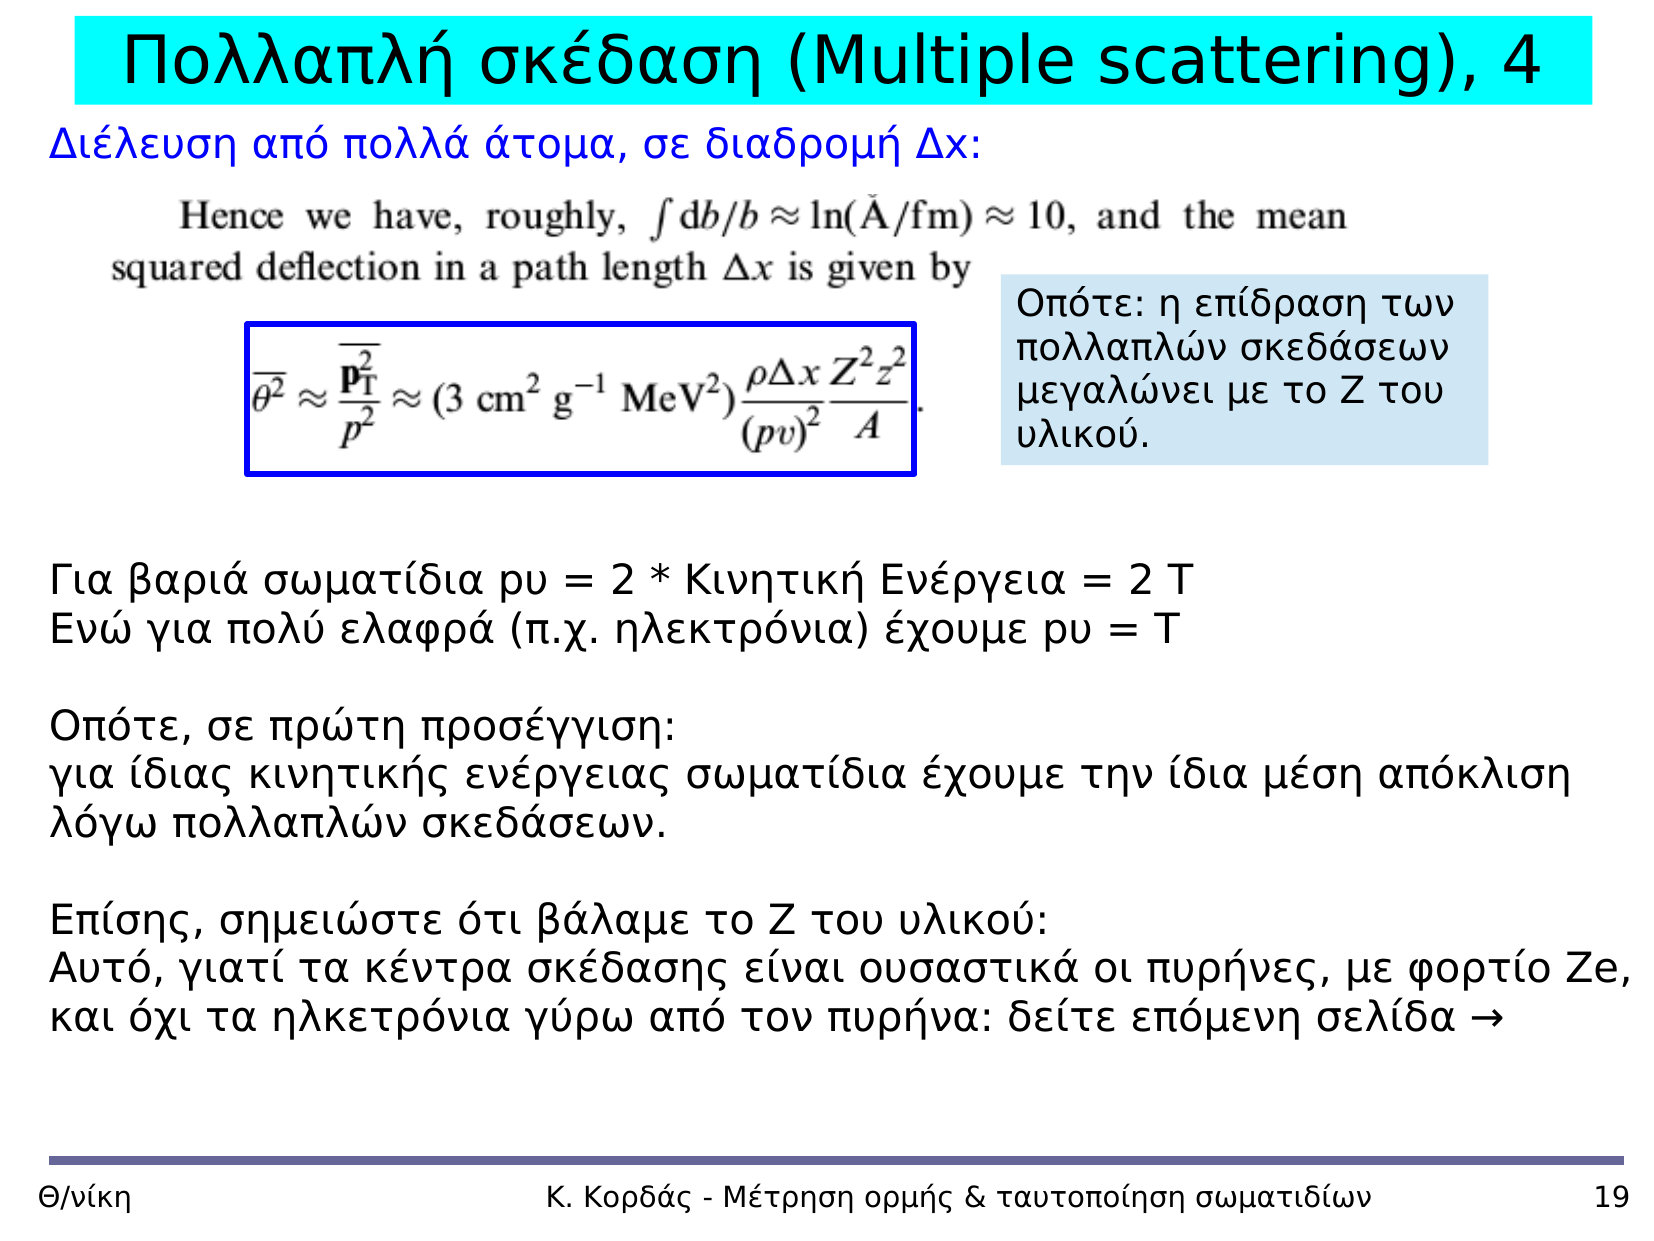

# Πολλαπλή σκέδαση (Μultiple scattering), 4
Διέλευση από πολλά άτομα, σε διαδρομή Δx:
Για βαριά σωματίδια pυ = 2 * Κινητική Ενέργεια = 2 Τ
Ενώ για πολύ ελαφρά (π.χ. ηλεκτρόνια) έχουμε pυ = Τ
Οπότε, σε πρώτη προσέγγιση:
για ίδιας κινητικής ενέργειας σωματίδια έχουμε την ίδια μέση απόκλιση
λόγω πολλαπλών σκεδάσεων.
Επίσης, σημειώστε ότι βάλαμε το Ζ του υλικού:
Αυτό, γιατί τα κέντρα σκέδασης είναι ουσαστικά οι πυρήνες, με φορτίο Ζe,
και όχι τα ηλκετρόνια γύρω από τον πυρήνα: δείτε επόμενη σελίδα →
Οπότε: η επίδραση των
πολλαπλών σκεδάσεων μεγαλώνει με το Ζ του υλικού.
Θ/νίκη
Κ. Κορδάς - Μέτρηση ορμής & ταυτοποίηση σωματιδίων
19